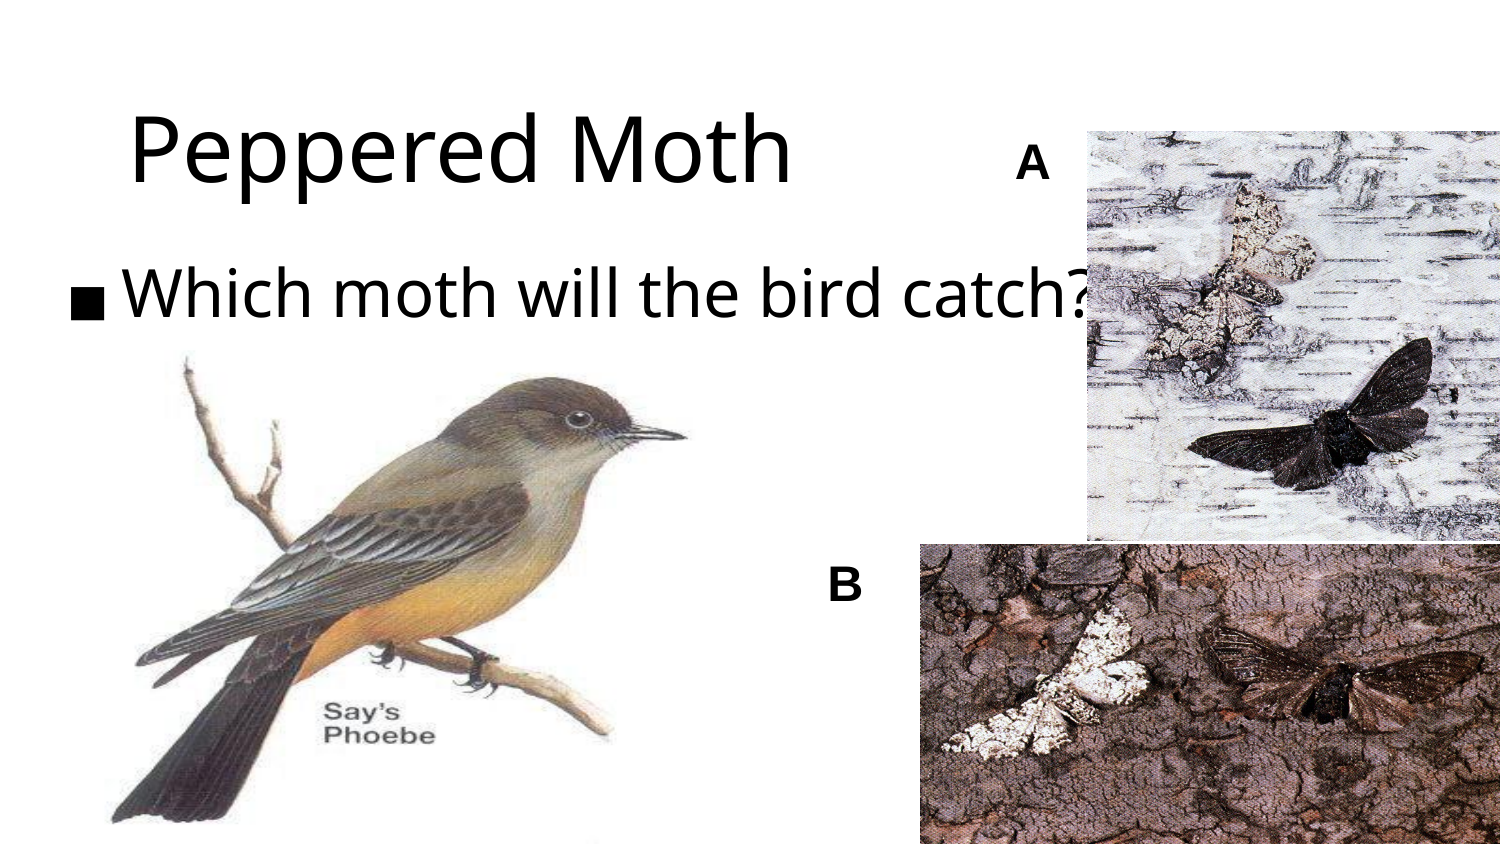

# Peppered Moth
A
Which moth will the bird catch?
B